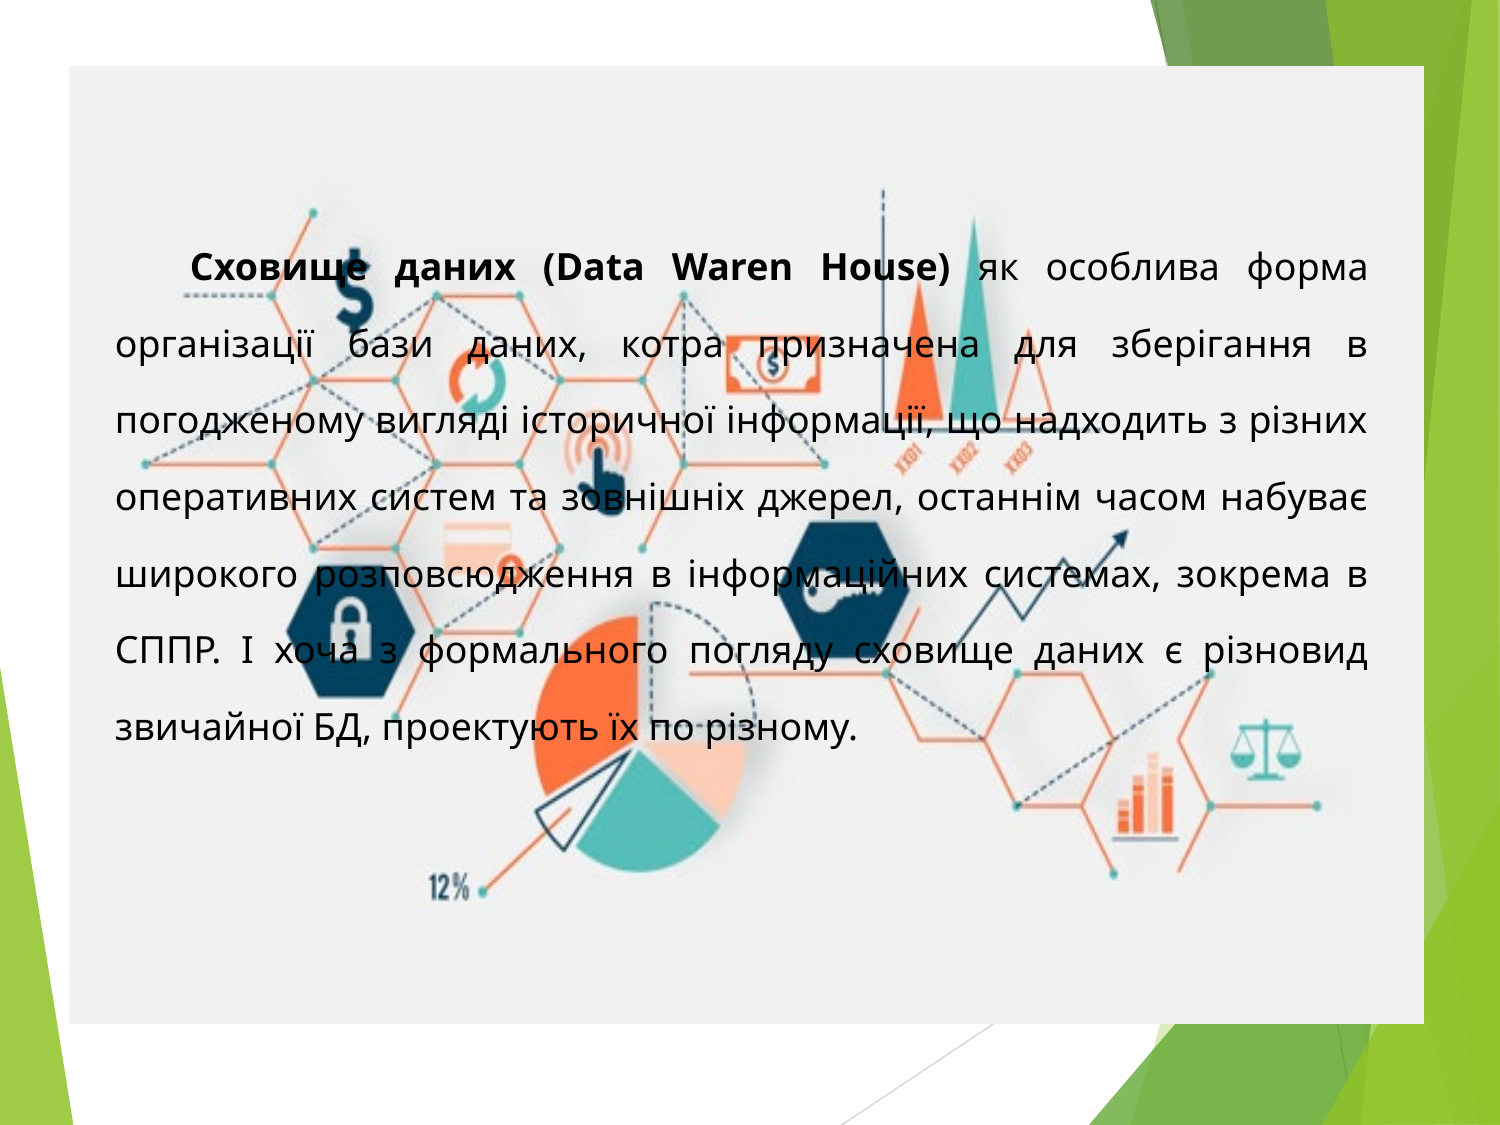

Сховище даних (Data Waren House) як особлива форма організації бази даних, котра призначена для зберігання в погодженому вигляді історичної інформації, що надходить з різних оперативних систем та зовнішніх джерел, останнім часом набуває широкого розповсюдження в інформаційних системах, зокрема в СППР. І хоча з формального погляду сховище даних є різновид звичайної БД, проектують їх по різному.